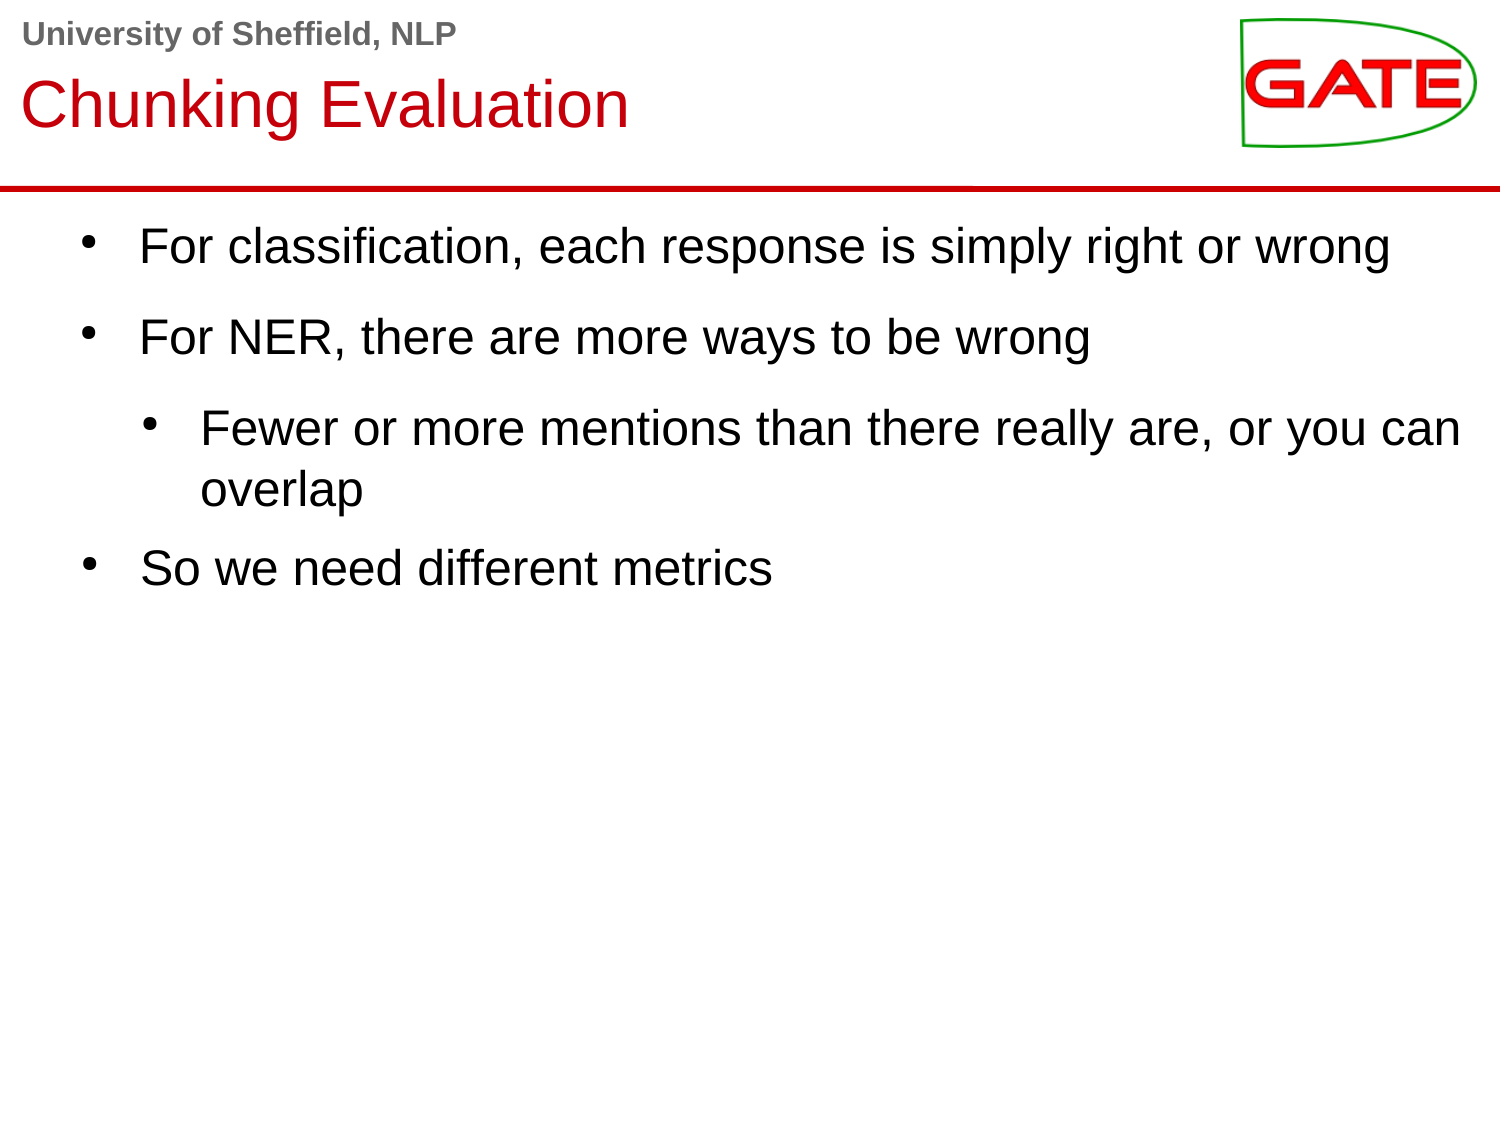

# Chunking Evaluation
For classification, each response is simply right or wrong
For NER, there are more ways to be wrong
Fewer or more mentions than there really are, or you can overlap
So we need different metrics